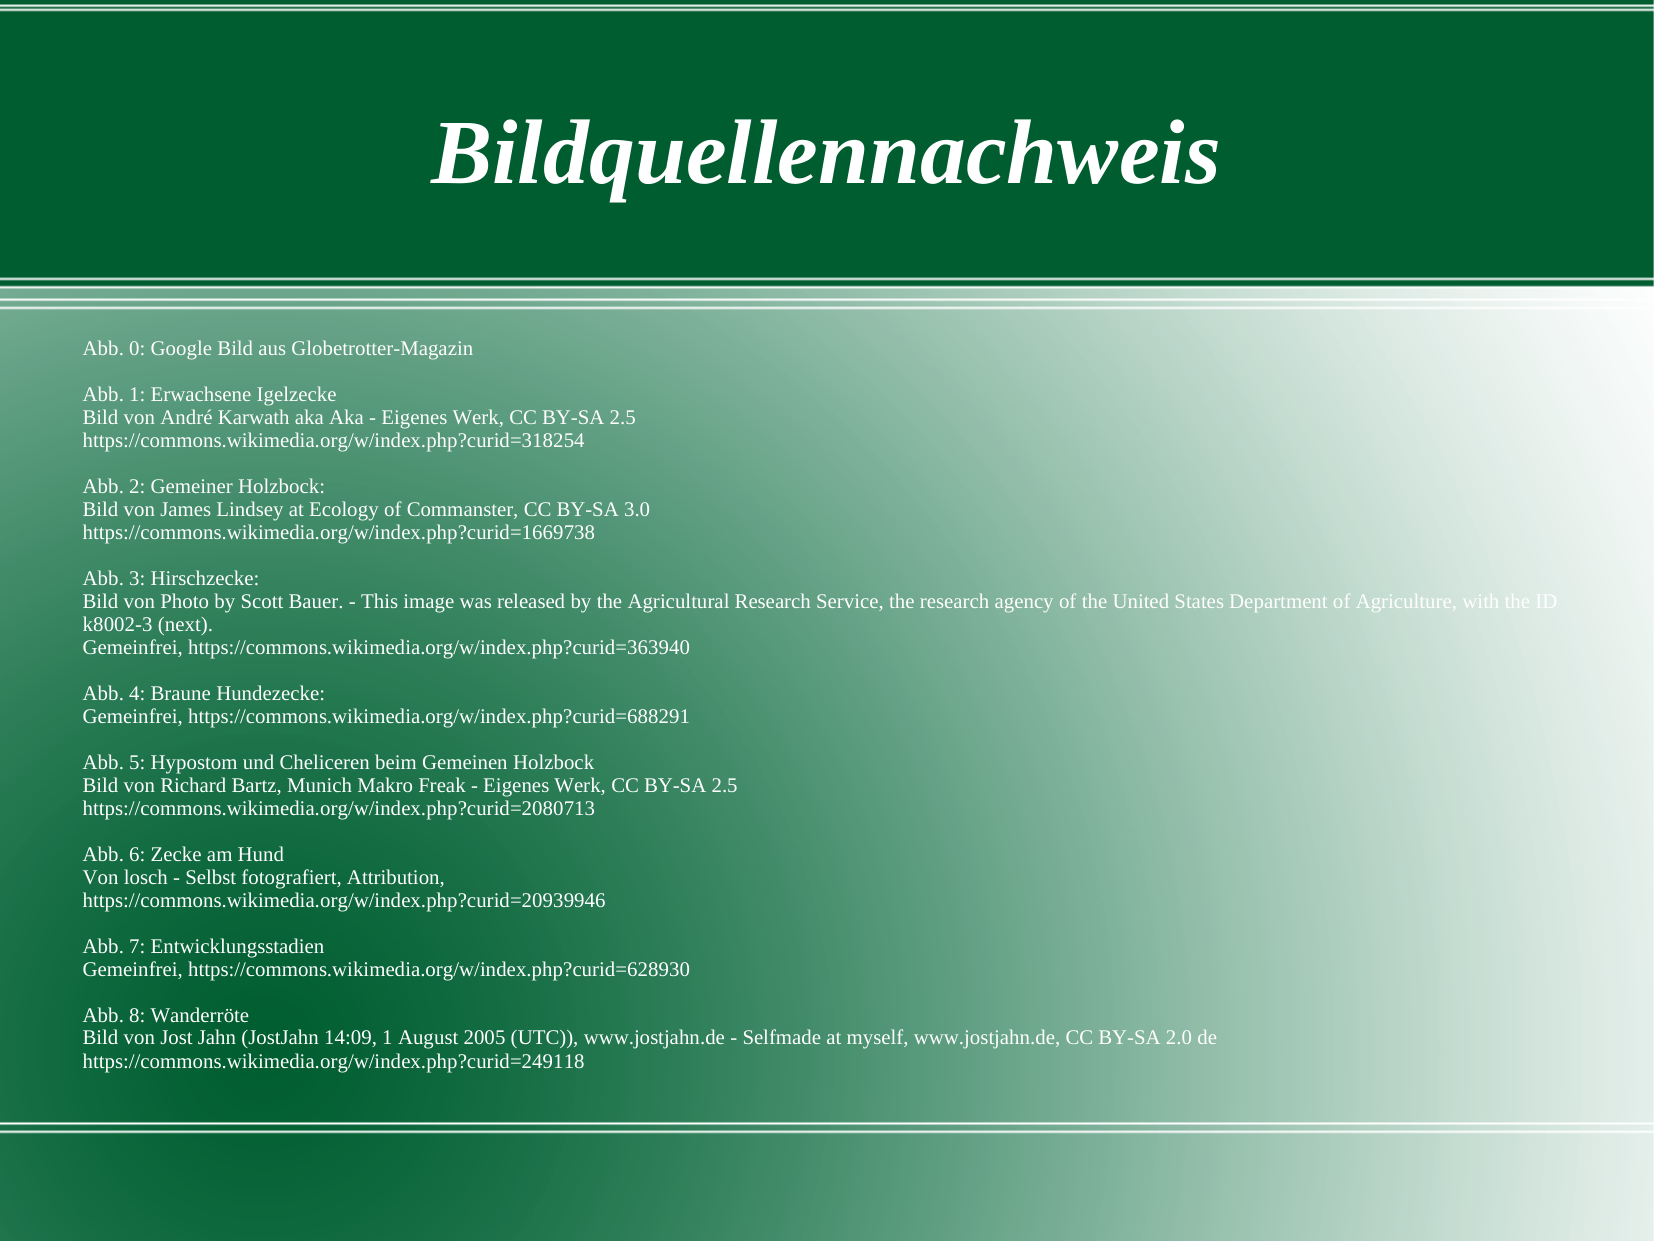

# Bildquellennachweis
Abb. 0: Google Bild aus Globetrotter-Magazin
Abb. 1: Erwachsene Igelzecke
Bild von André Karwath aka Aka - Eigenes Werk, CC BY-SA 2.5
https://commons.wikimedia.org/w/index.php?curid=318254
Abb. 2: Gemeiner Holzbock:
Bild von James Lindsey at Ecology of Commanster, CC BY-SA 3.0
https://commons.wikimedia.org/w/index.php?curid=1669738
Abb. 3: Hirschzecke:
Bild von Photo by Scott Bauer. - This image was released by the Agricultural Research Service, the research agency of the United States Department of Agriculture, with the ID k8002-3 (next).
Gemeinfrei, https://commons.wikimedia.org/w/index.php?curid=363940
Abb. 4: Braune Hundezecke:
Gemeinfrei, https://commons.wikimedia.org/w/index.php?curid=688291
Abb. 5: Hypostom und Cheliceren beim Gemeinen Holzbock
Bild von Richard Bartz, Munich Makro Freak - Eigenes Werk, CC BY-SA 2.5
https://commons.wikimedia.org/w/index.php?curid=2080713
Abb. 6: Zecke am Hund
Von losch - Selbst fotografiert, Attribution,
https://commons.wikimedia.org/w/index.php?curid=20939946
Abb. 7: Entwicklungsstadien
Gemeinfrei, https://commons.wikimedia.org/w/index.php?curid=628930
Abb. 8: Wanderröte
Bild von Jost Jahn (JostJahn 14:09, 1 August 2005 (UTC)), www.jostjahn.de - Selfmade at myself, www.jostjahn.de, CC BY-SA 2.0 de
https://commons.wikimedia.org/w/index.php?curid=249118